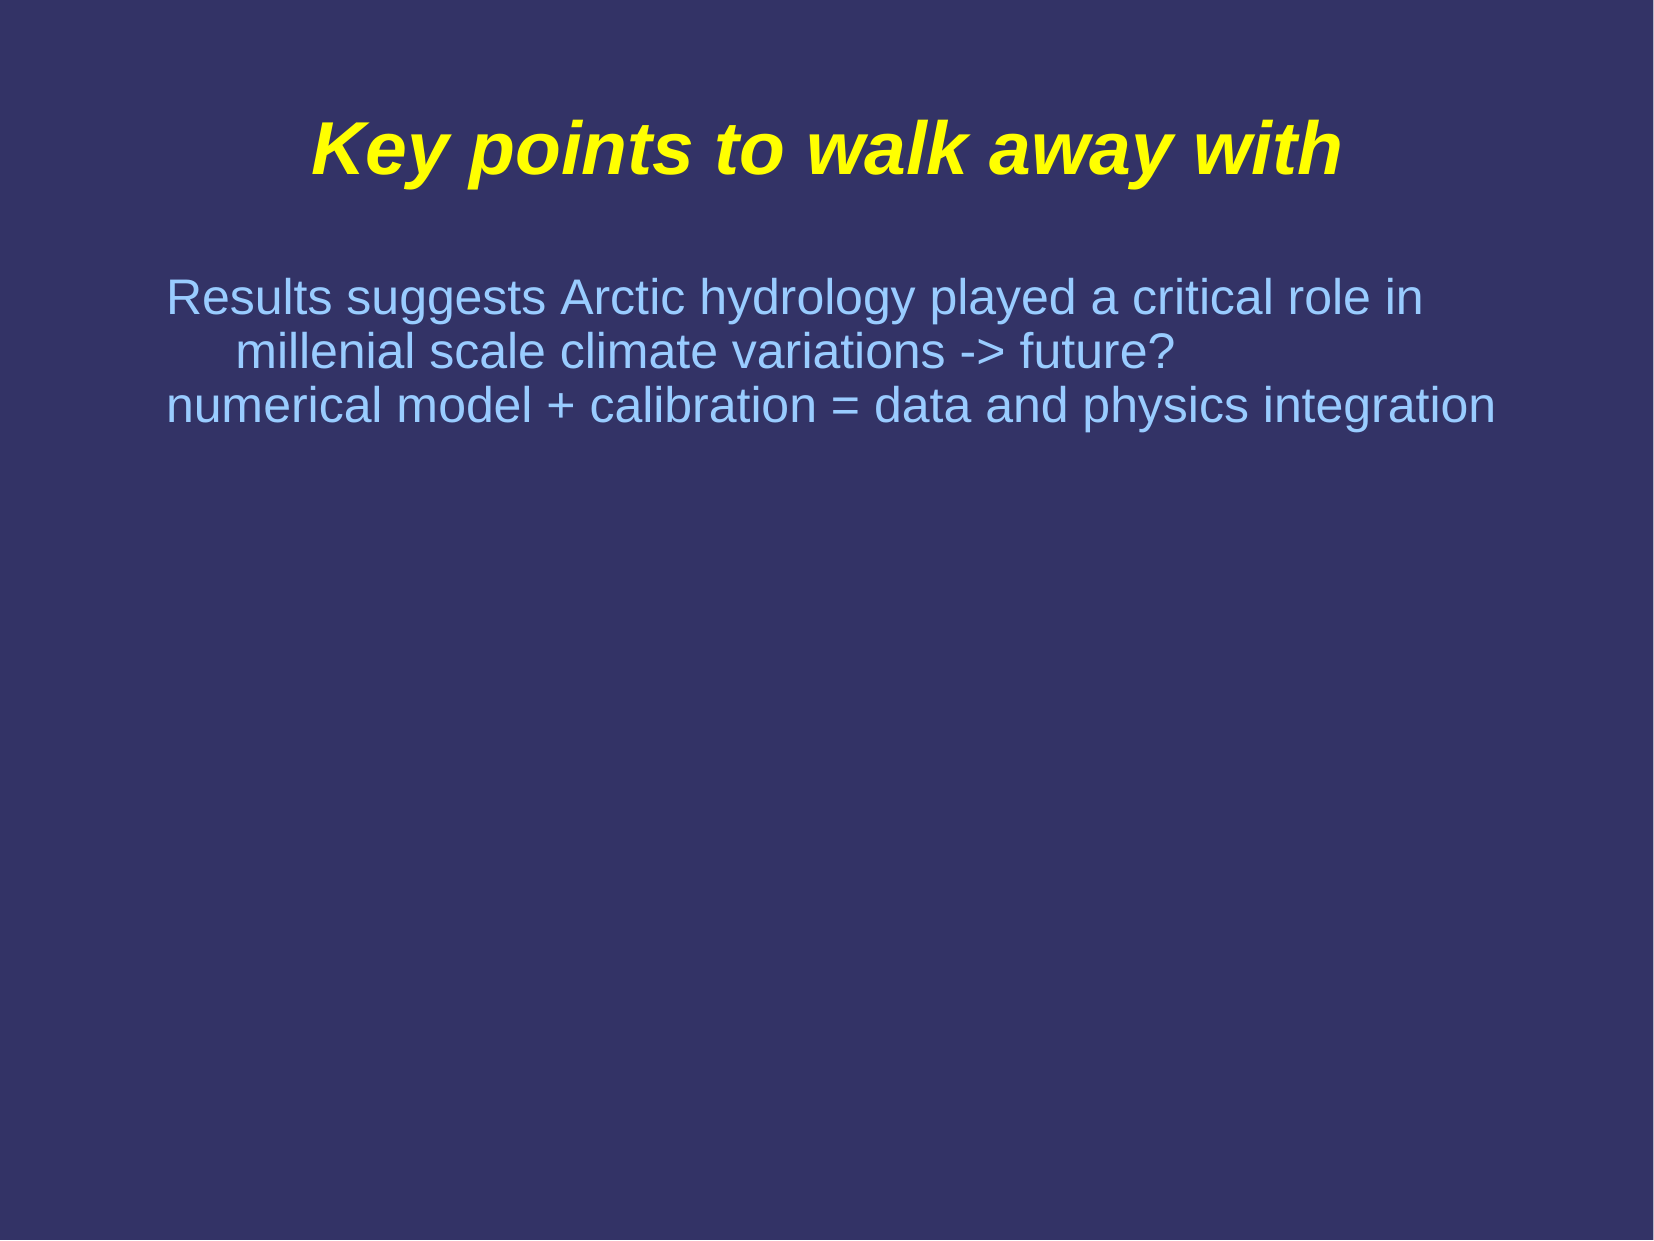

# Key points to walk away with
Results suggests Arctic hydrology played a critical role in millenial scale climate variations -> future?
numerical model + calibration = data and physics integration